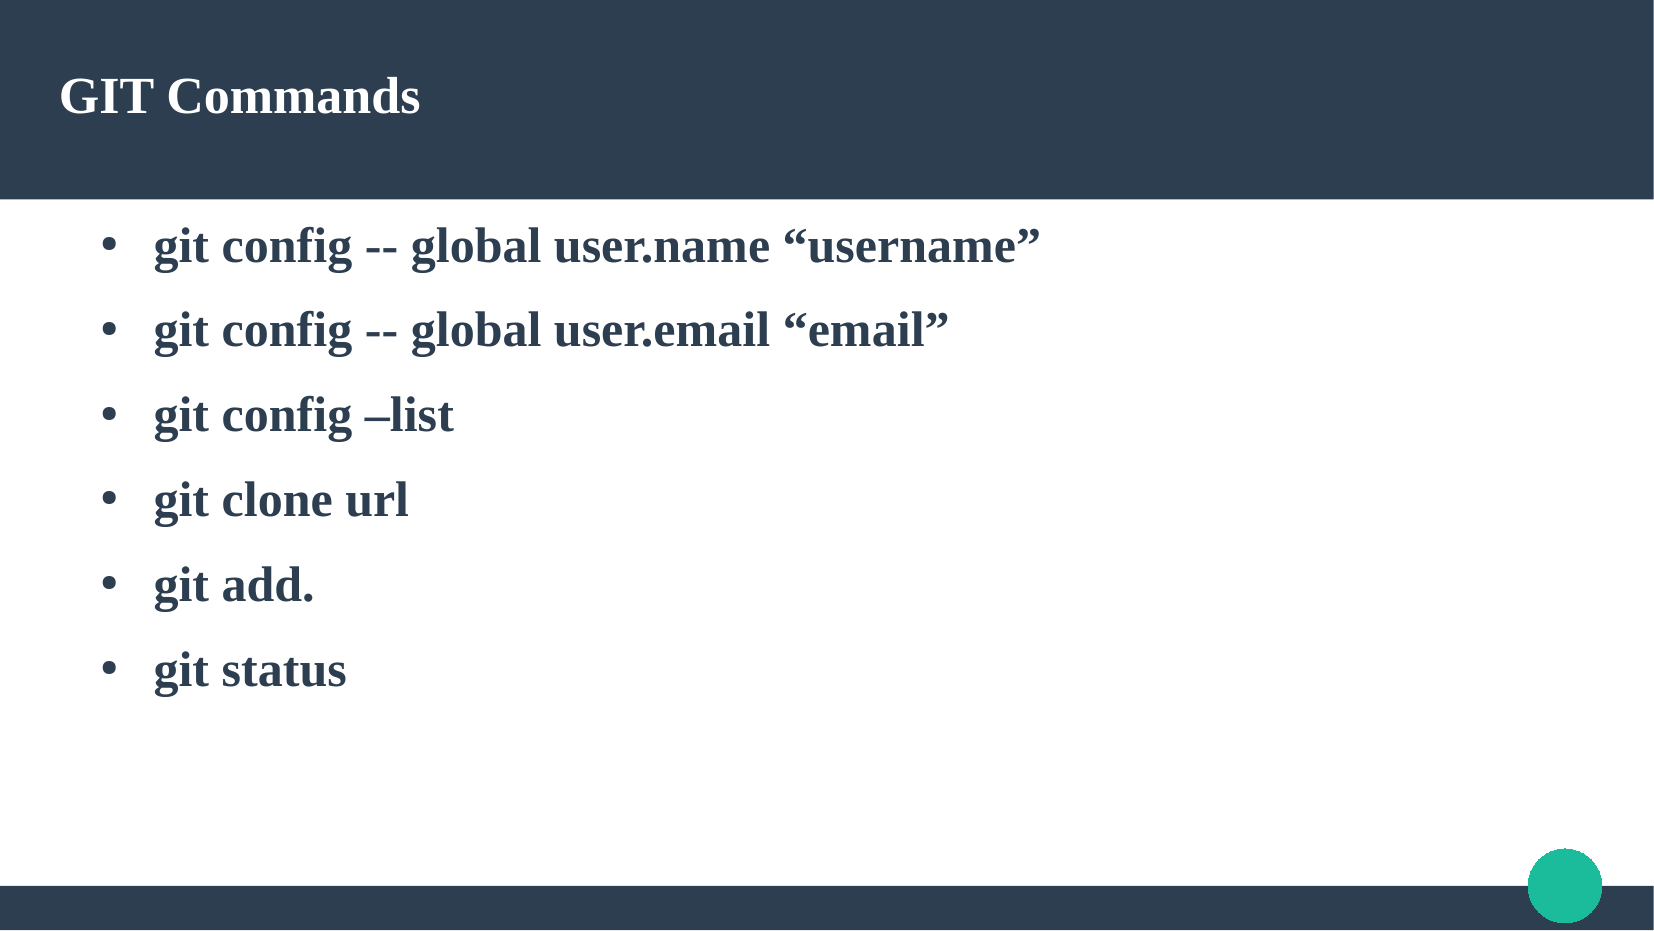

# GIT Commands
git config -- global user.name “username”
git config -- global user.email “email”
git config –list
git clone url
git add.
git status